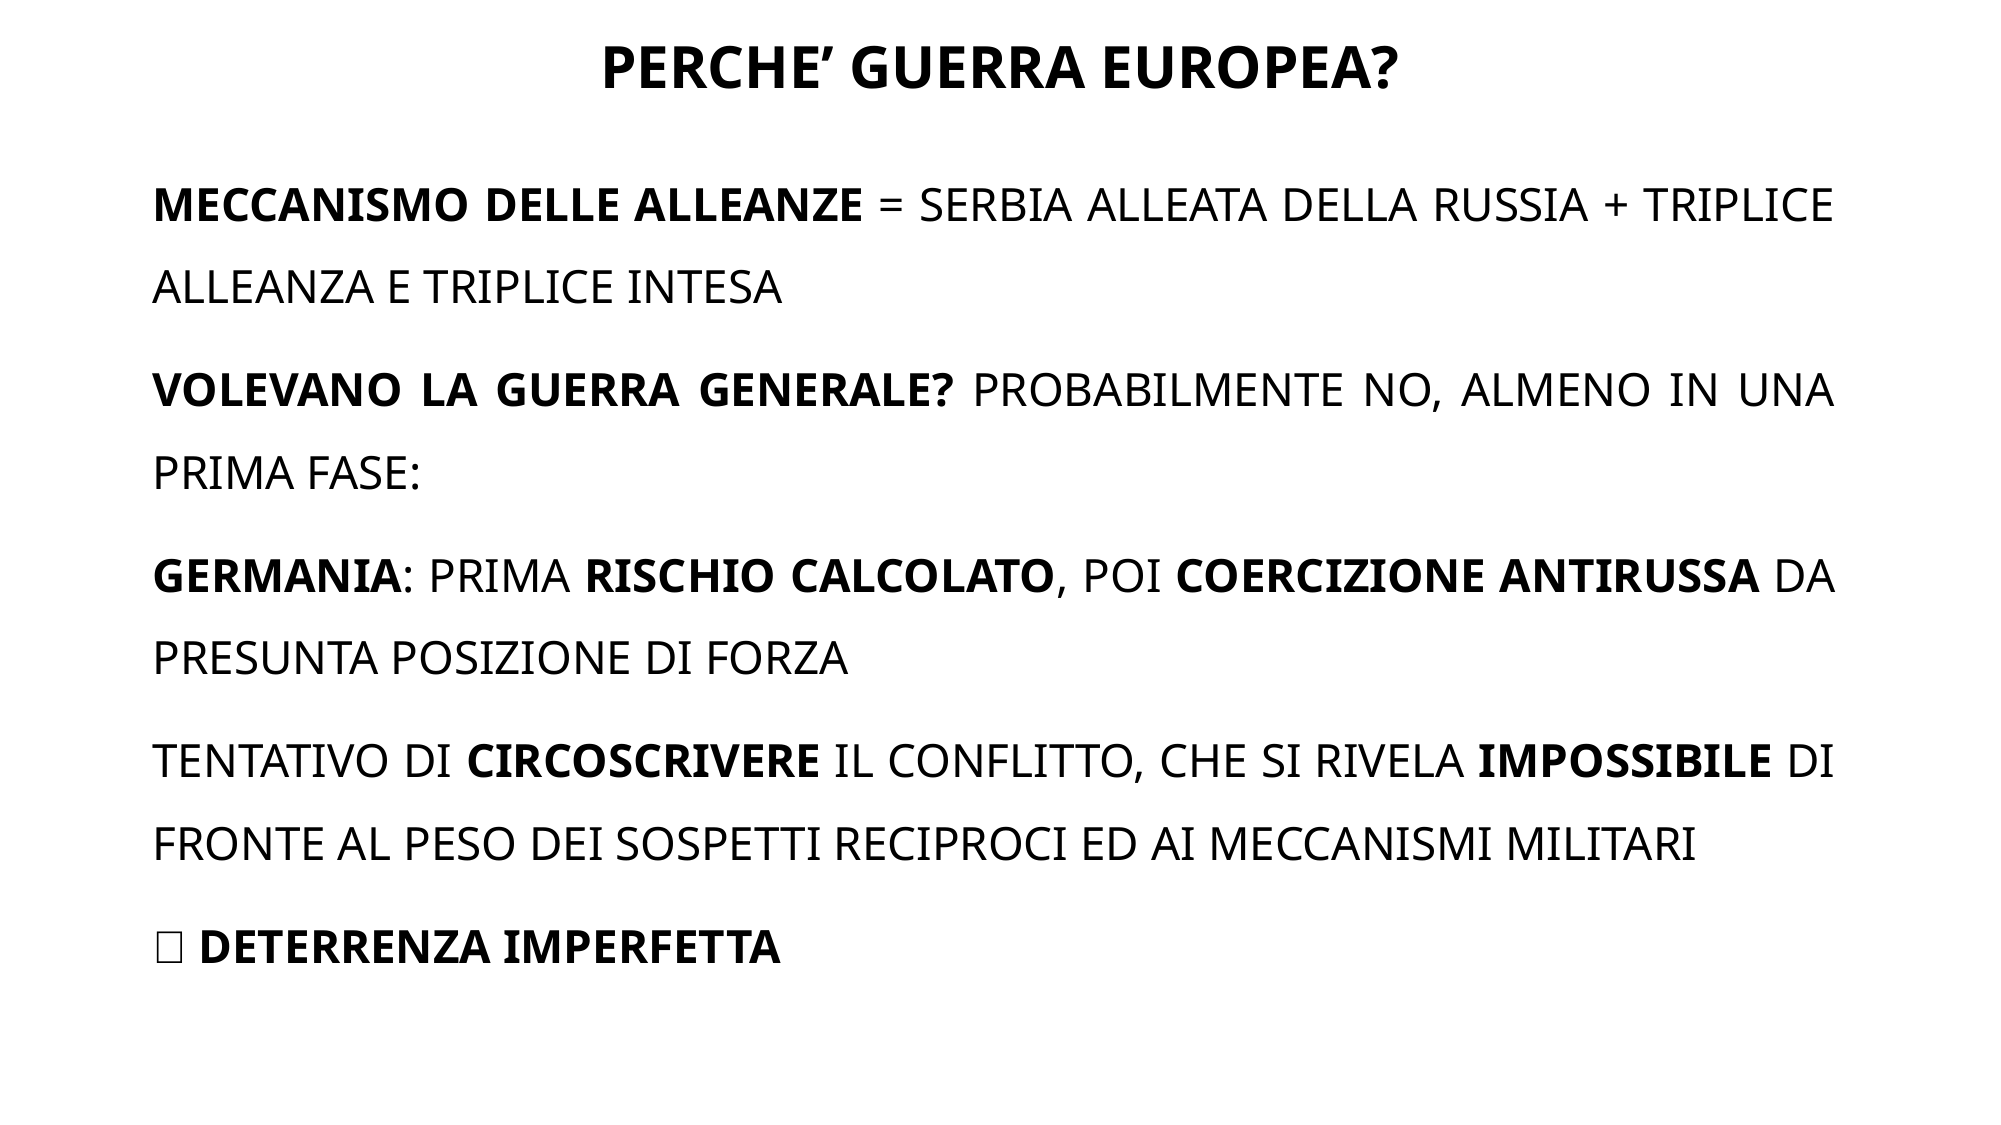

# PERCHE’ GUERRA EUROPEA?
MECCANISMO DELLE ALLEANZE = SERBIA ALLEATA DELLA RUSSIA + TRIPLICE ALLEANZA E TRIPLICE INTESA
VOLEVANO LA GUERRA GENERALE? PROBABILMENTE NO, ALMENO IN UNA PRIMA FASE:
GERMANIA: PRIMA RISCHIO CALCOLATO, POI COERCIZIONE ANTIRUSSA DA PRESUNTA POSIZIONE DI FORZA
TENTATIVO DI CIRCOSCRIVERE IL CONFLITTO, CHE SI RIVELA IMPOSSIBILE DI FRONTE AL PESO DEI SOSPETTI RECIPROCI ED AI MECCANISMI MILITARI
 DETERRENZA IMPERFETTA